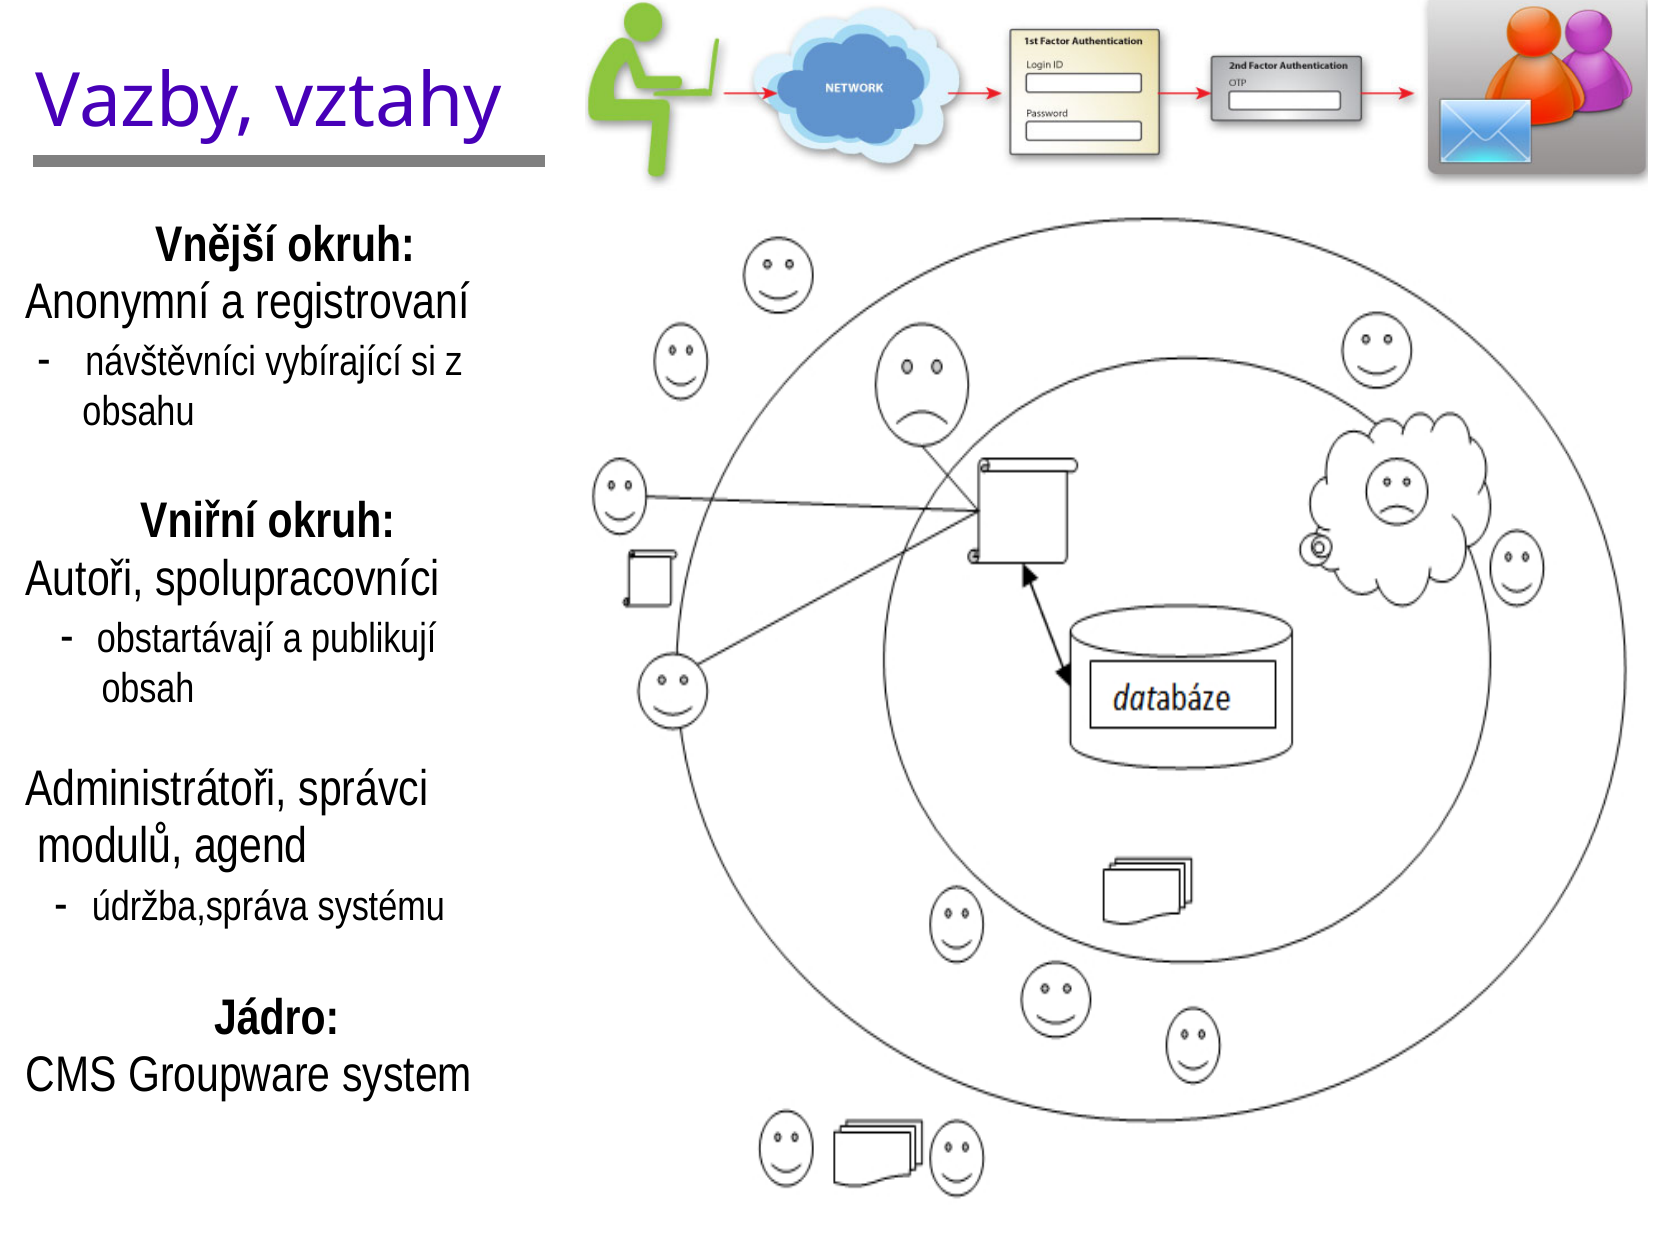

# Vazby, vztahy
 Vnější okruh:
Anonymní a registrovaní - návštěvníci vybírající si z obsahu
Vniřní okruh:
Autoři, spolupracovníci
 - obstartávají a publikují obsah
Administrátoři, správci modulů, agend
 - údržba,správa systému
Jádro:
CMS Groupware system